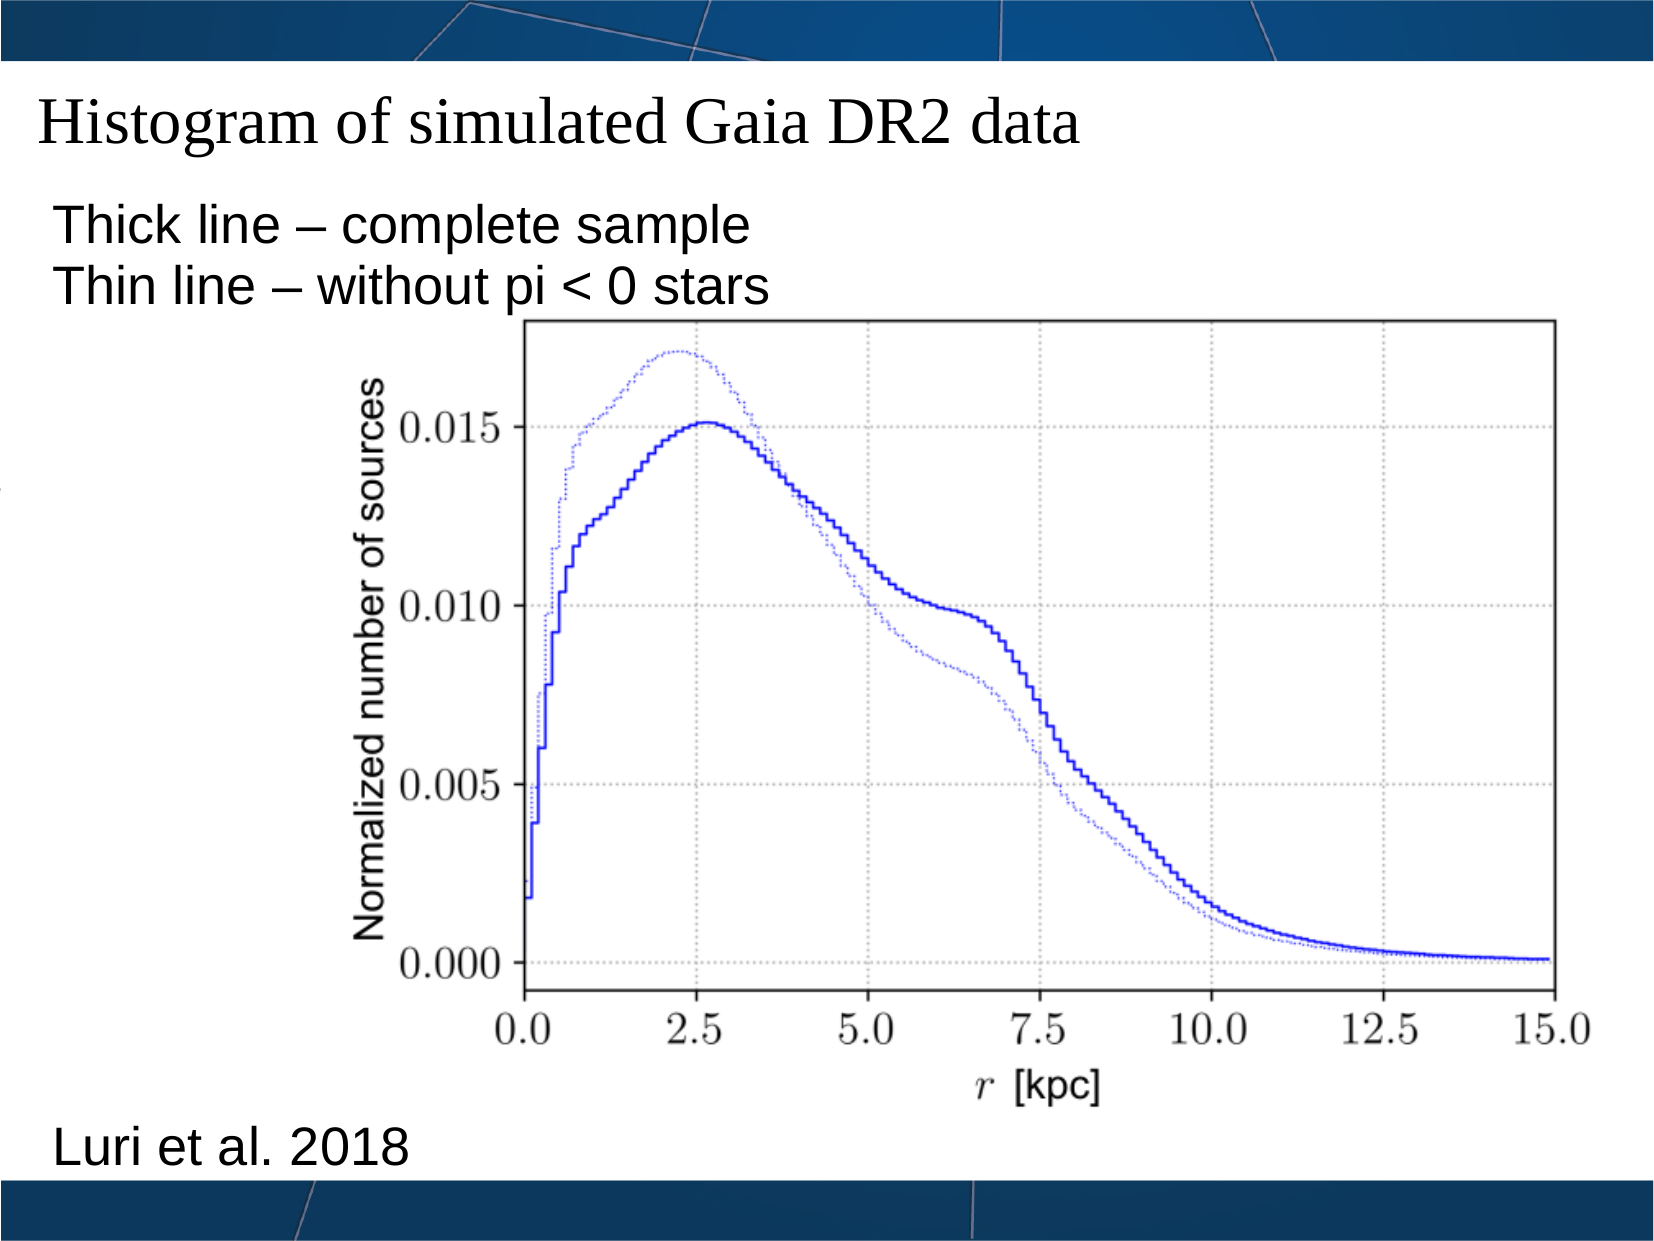

# Histogram of simulated Gaia DR2 data
Thick line – complete sample
Thin line – without pi < 0 stars
Luri et al. 2018